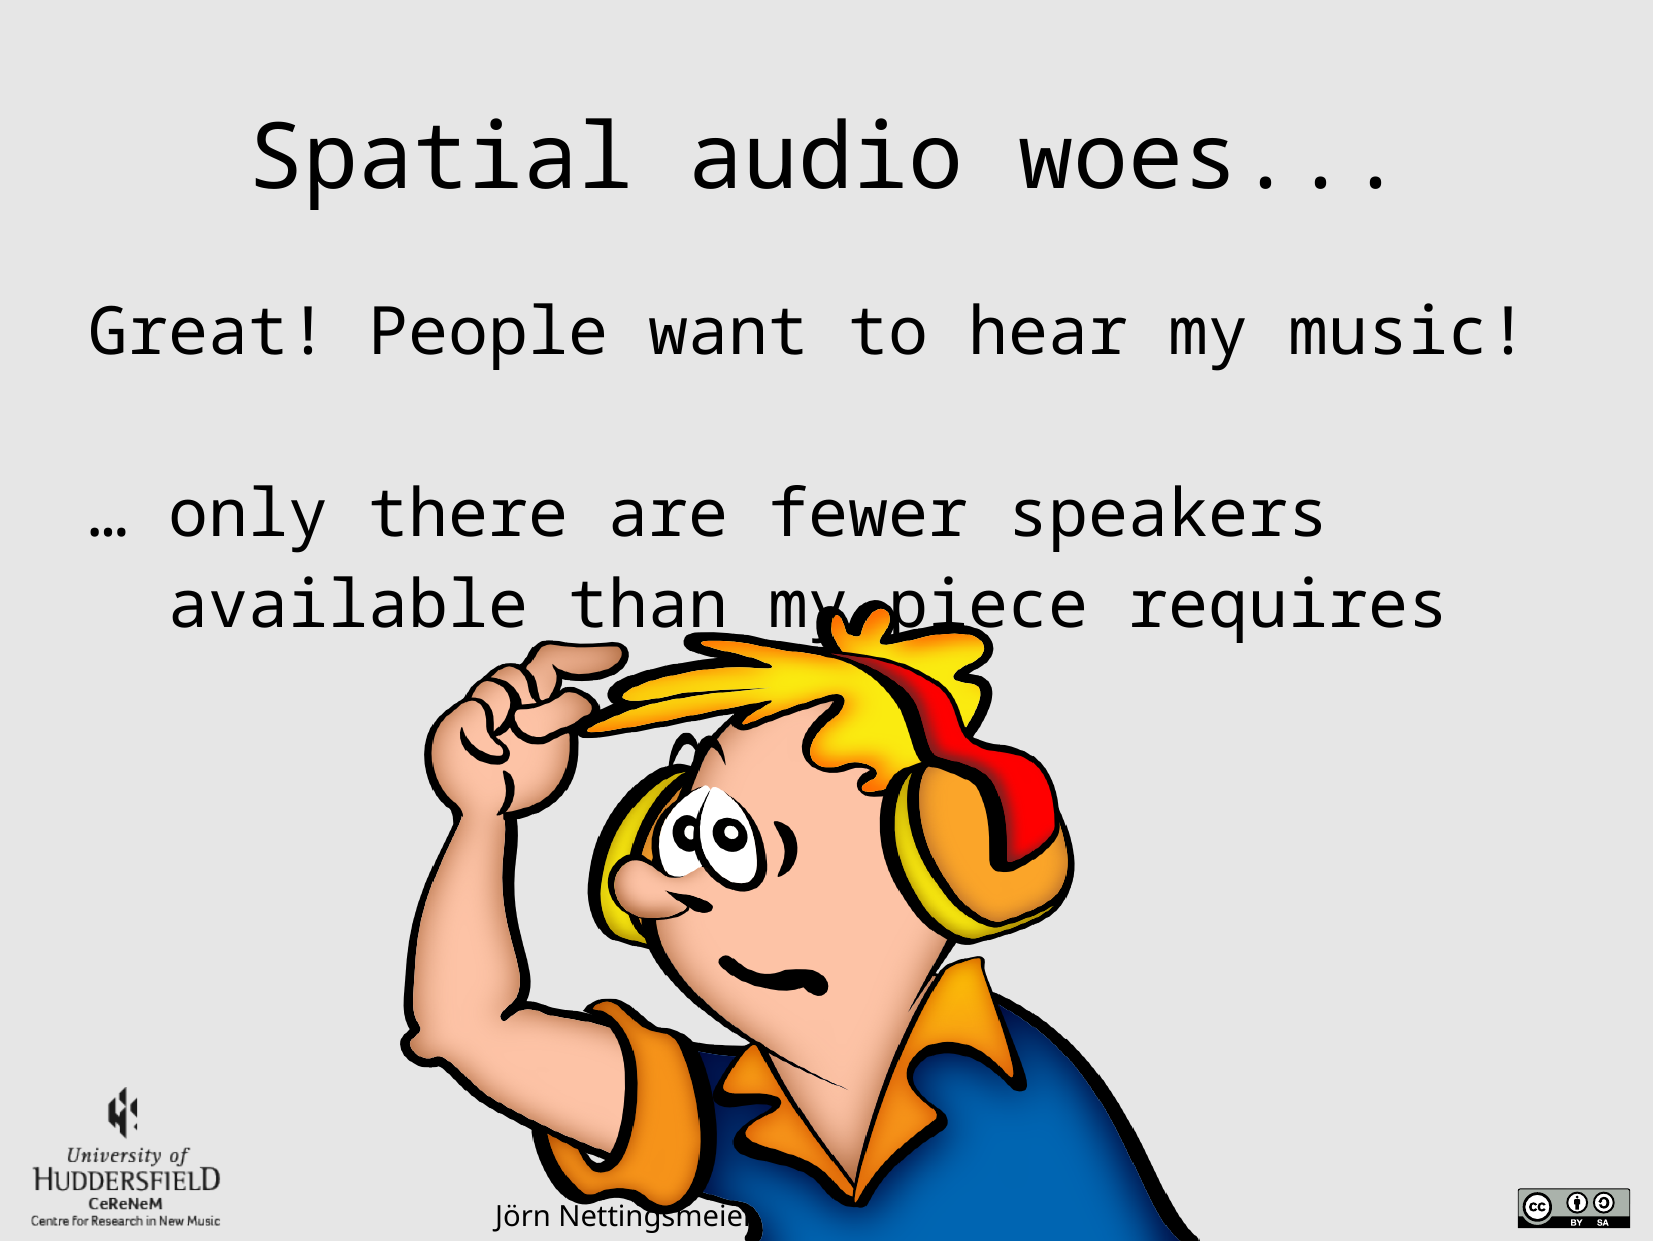

# Spatial audio woes...
Great! People want to hear my music!
… only there are fewer speakers
 available than my piece requires